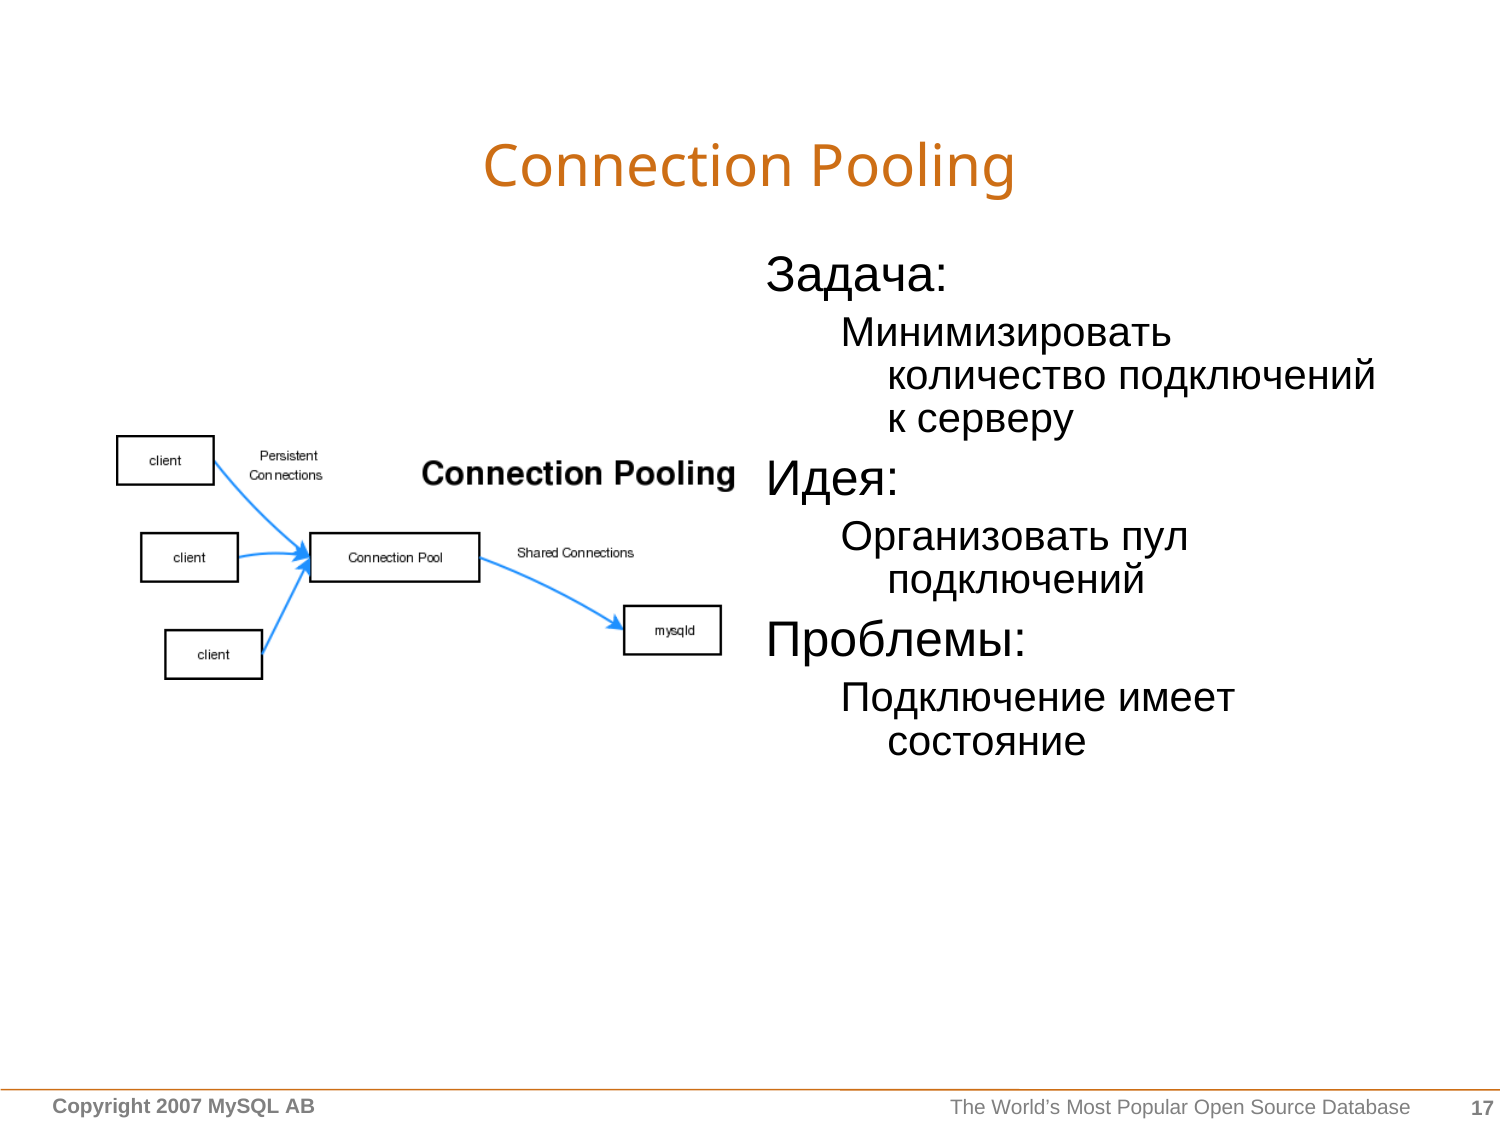

# Connection Pooling
Задача:
Минимизировать количество подключений к серверу
Идея:
Организовать пул подключений
Проблемы:
Подключение имеет состояние